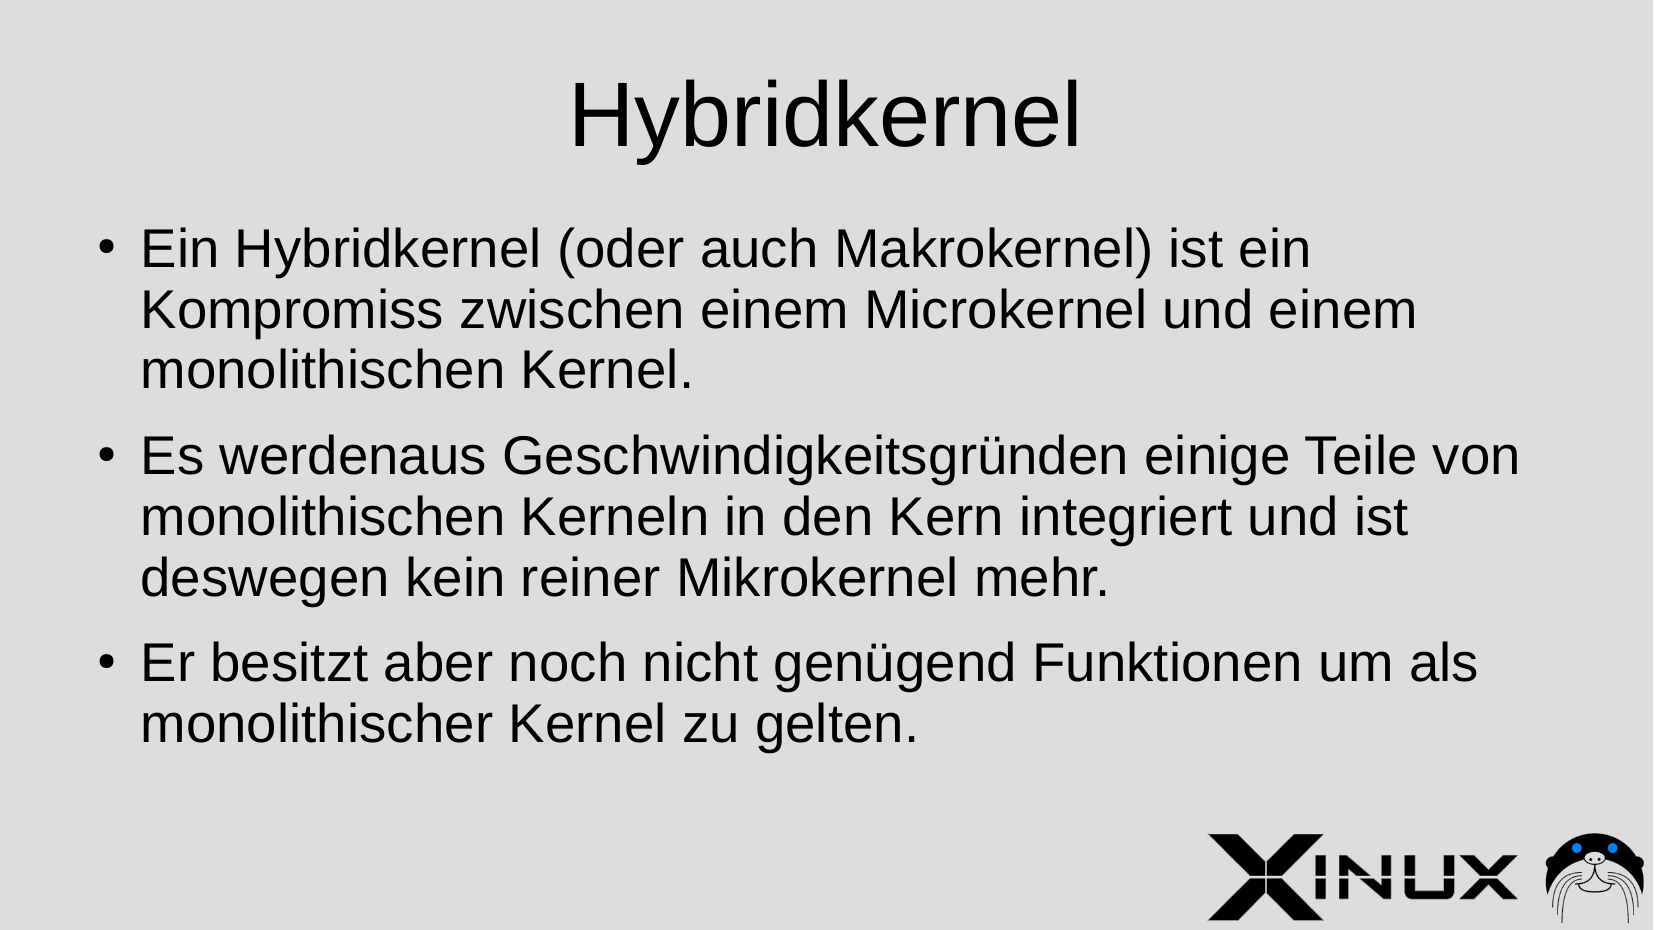

# Hybridkernel
Ein Hybridkernel (oder auch Makrokernel) ist ein Kompromiss zwischen einem Microkernel und einem monolithischen Kernel.
Es werdenaus Geschwindigkeitsgründen einige Teile von monolithischen Kerneln in den Kern integriert und ist deswegen kein reiner Mikrokernel mehr.
Er besitzt aber noch nicht genügend Funktionen um als monolithischer Kernel zu gelten.